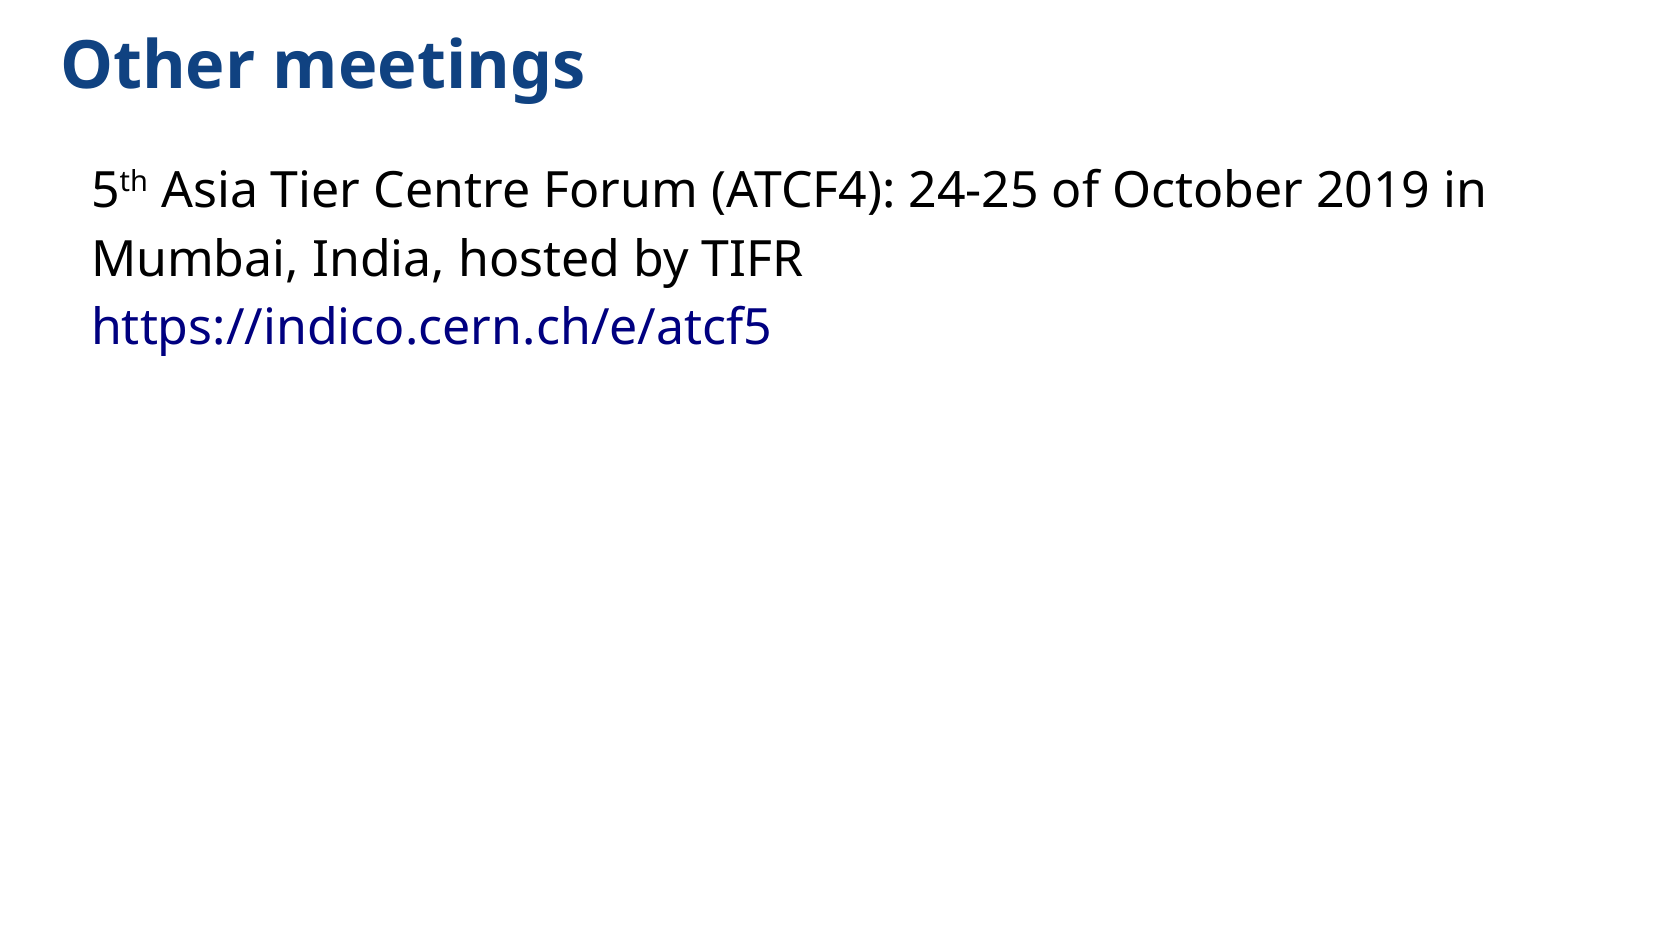

# Other meetings
5th Asia Tier Centre Forum (ATCF4): 24-25 of October 2019 in Mumbai, India, hosted by TIFR
https://indico.cern.ch/e/atcf5